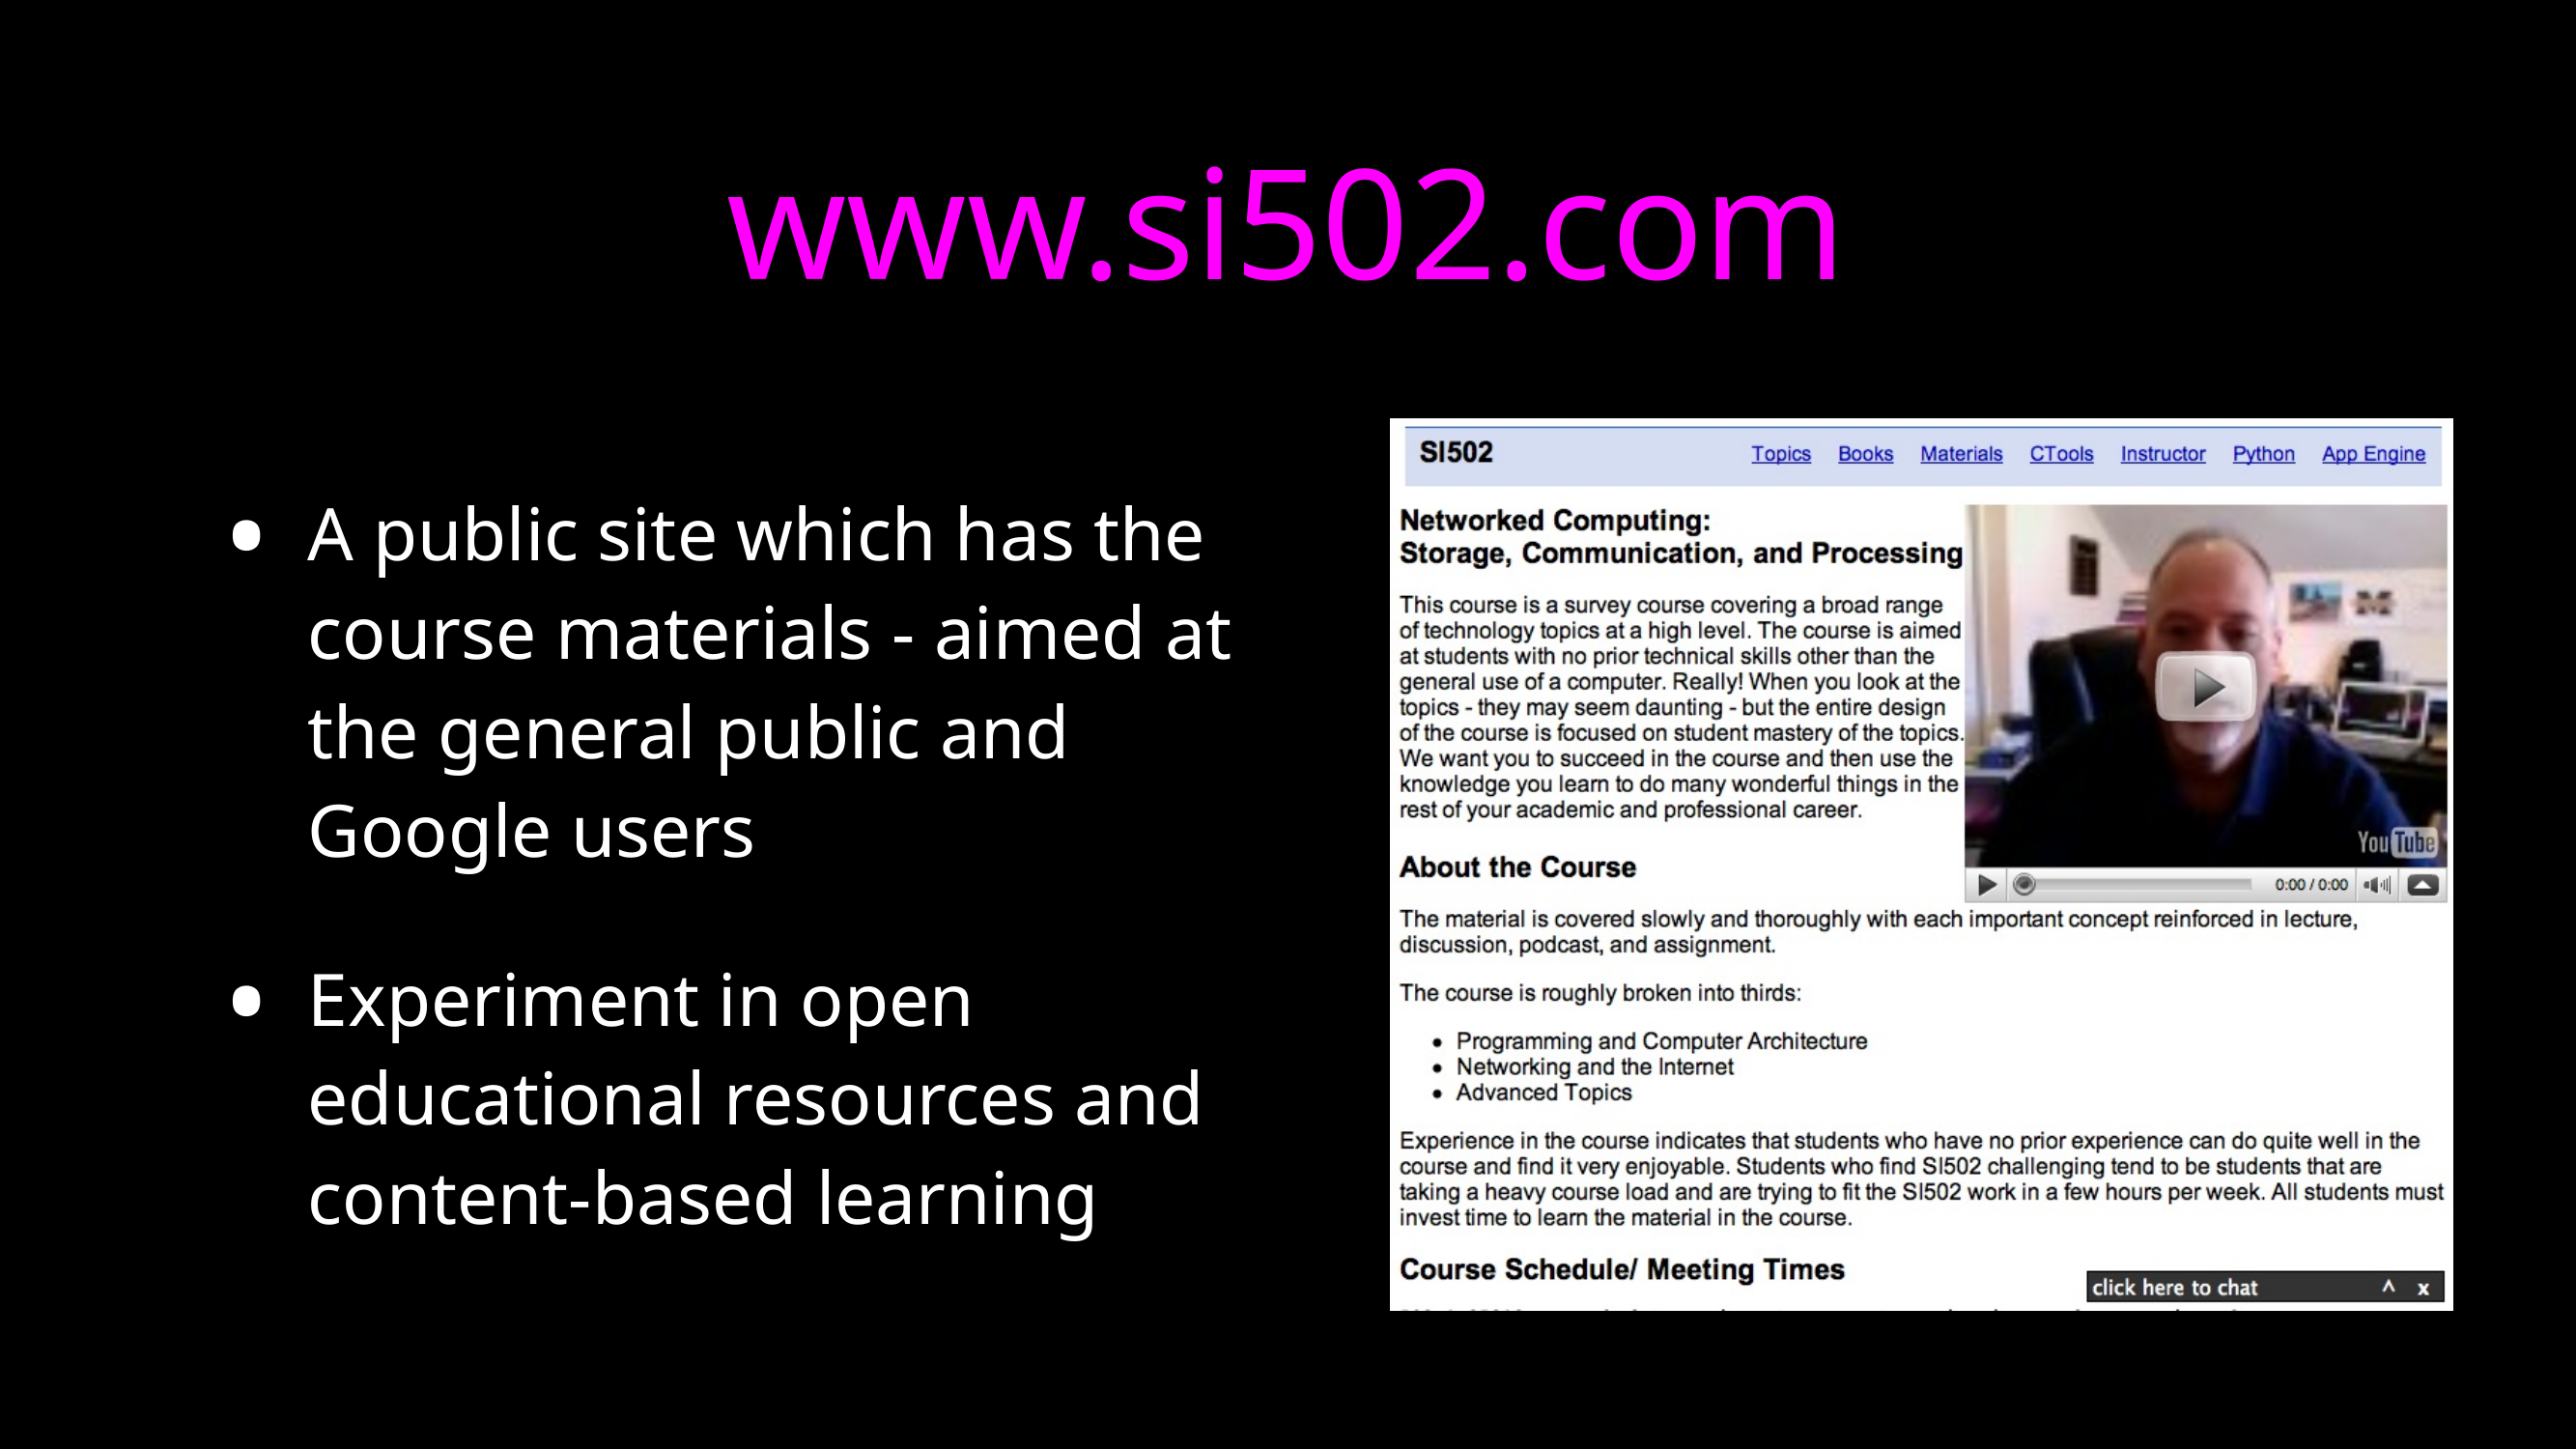

# www.si502.com
A public site which has the course materials - aimed at the general public and Google users
Experiment in open educational resources and content-based learning